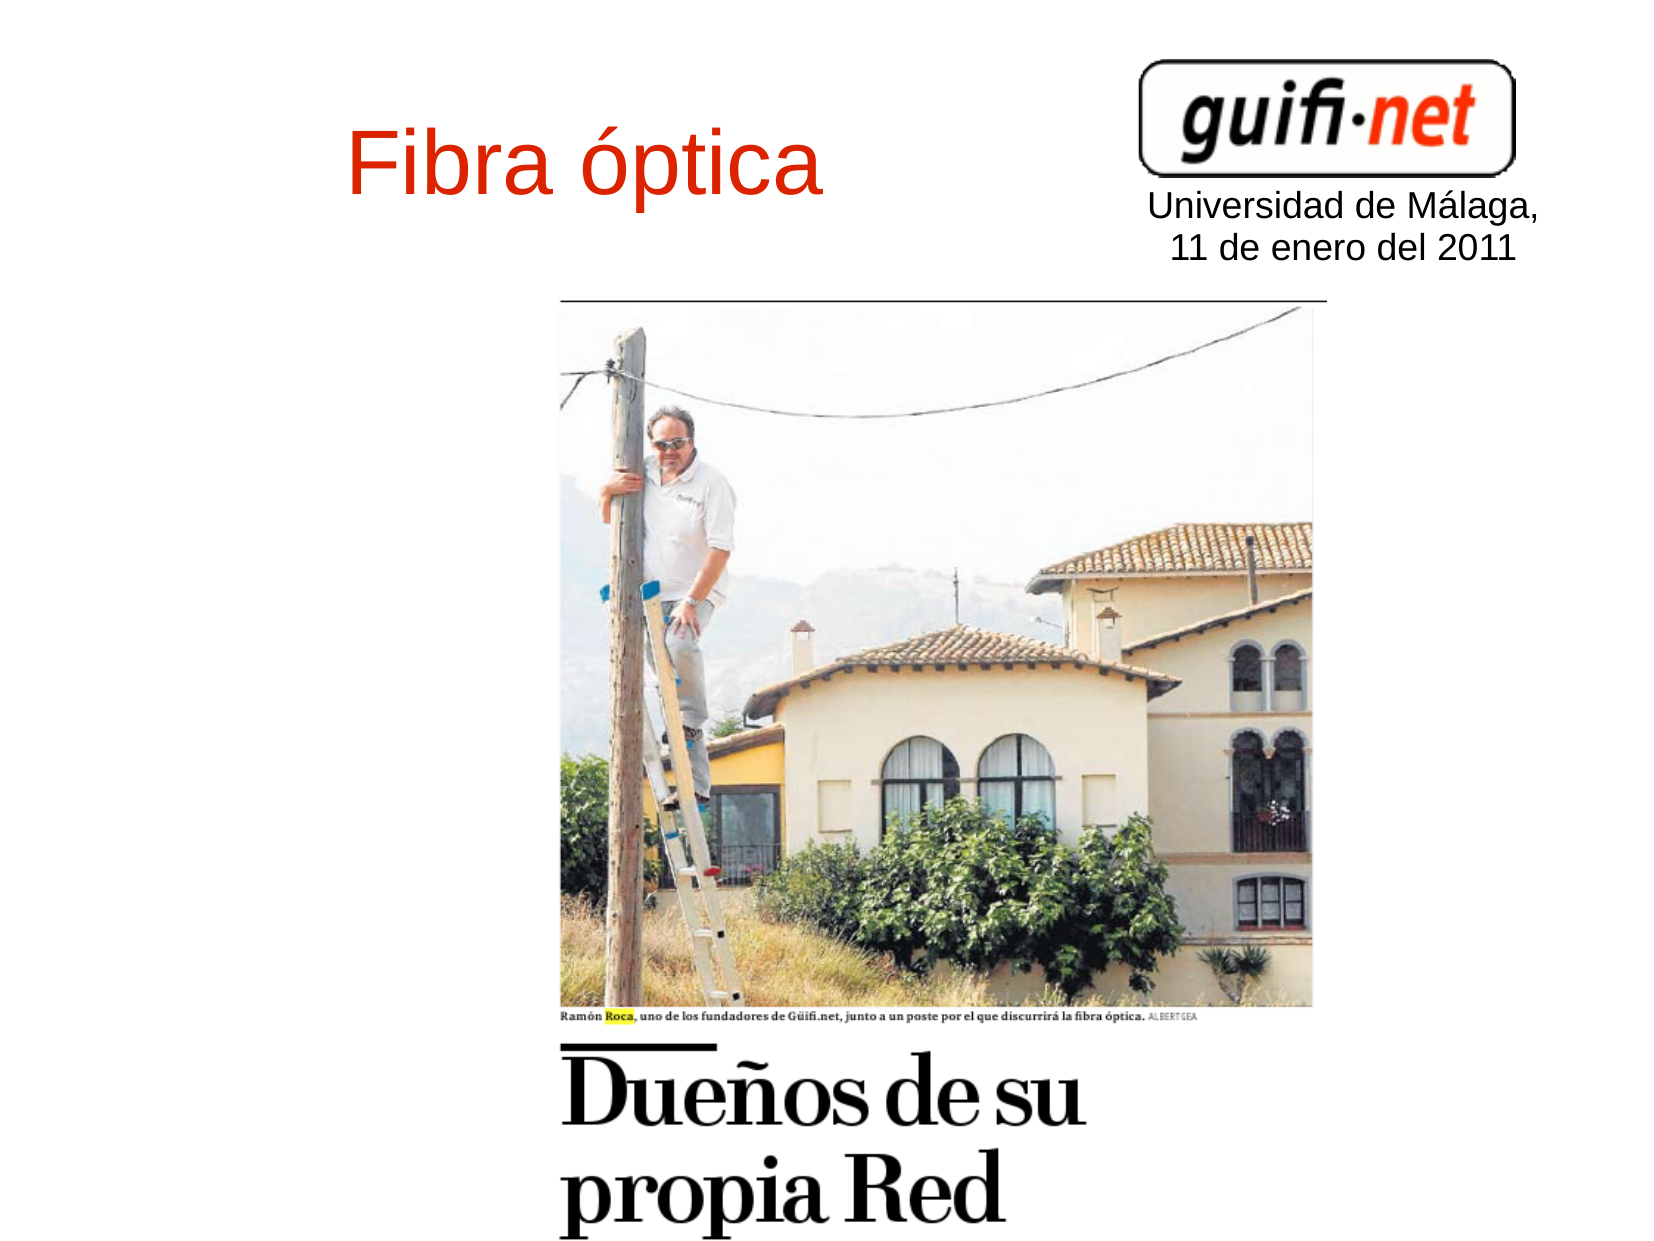

# Fibra óptica
Universidad de Málaga,
11 de enero del 2011